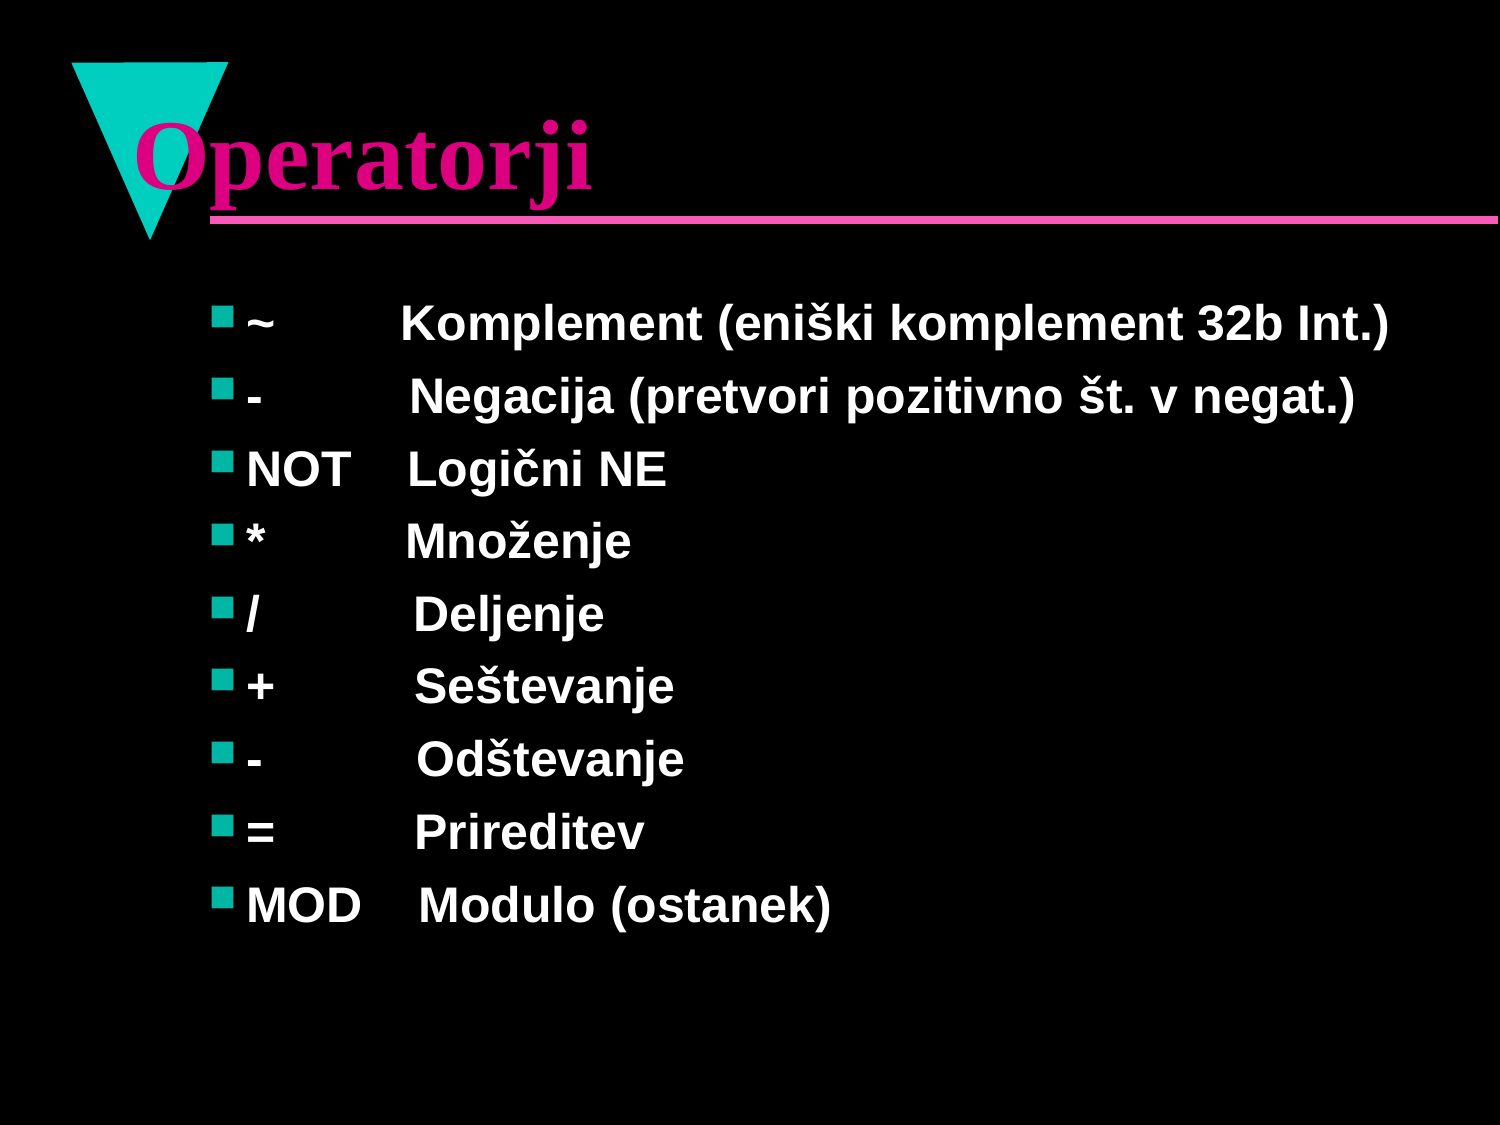

# Operatorji
~ Komplement (eniški komplement 32b Int.)
-	 Negacija (pretvori pozitivno št. v negat.)
NOT Logični NE
* Množenje
/ Deljenje
+ Seštevanje
- Odštevanje
= Prireditev
MOD Modulo (ostanek)
RVP2
Kreiranje programskih modulov
31